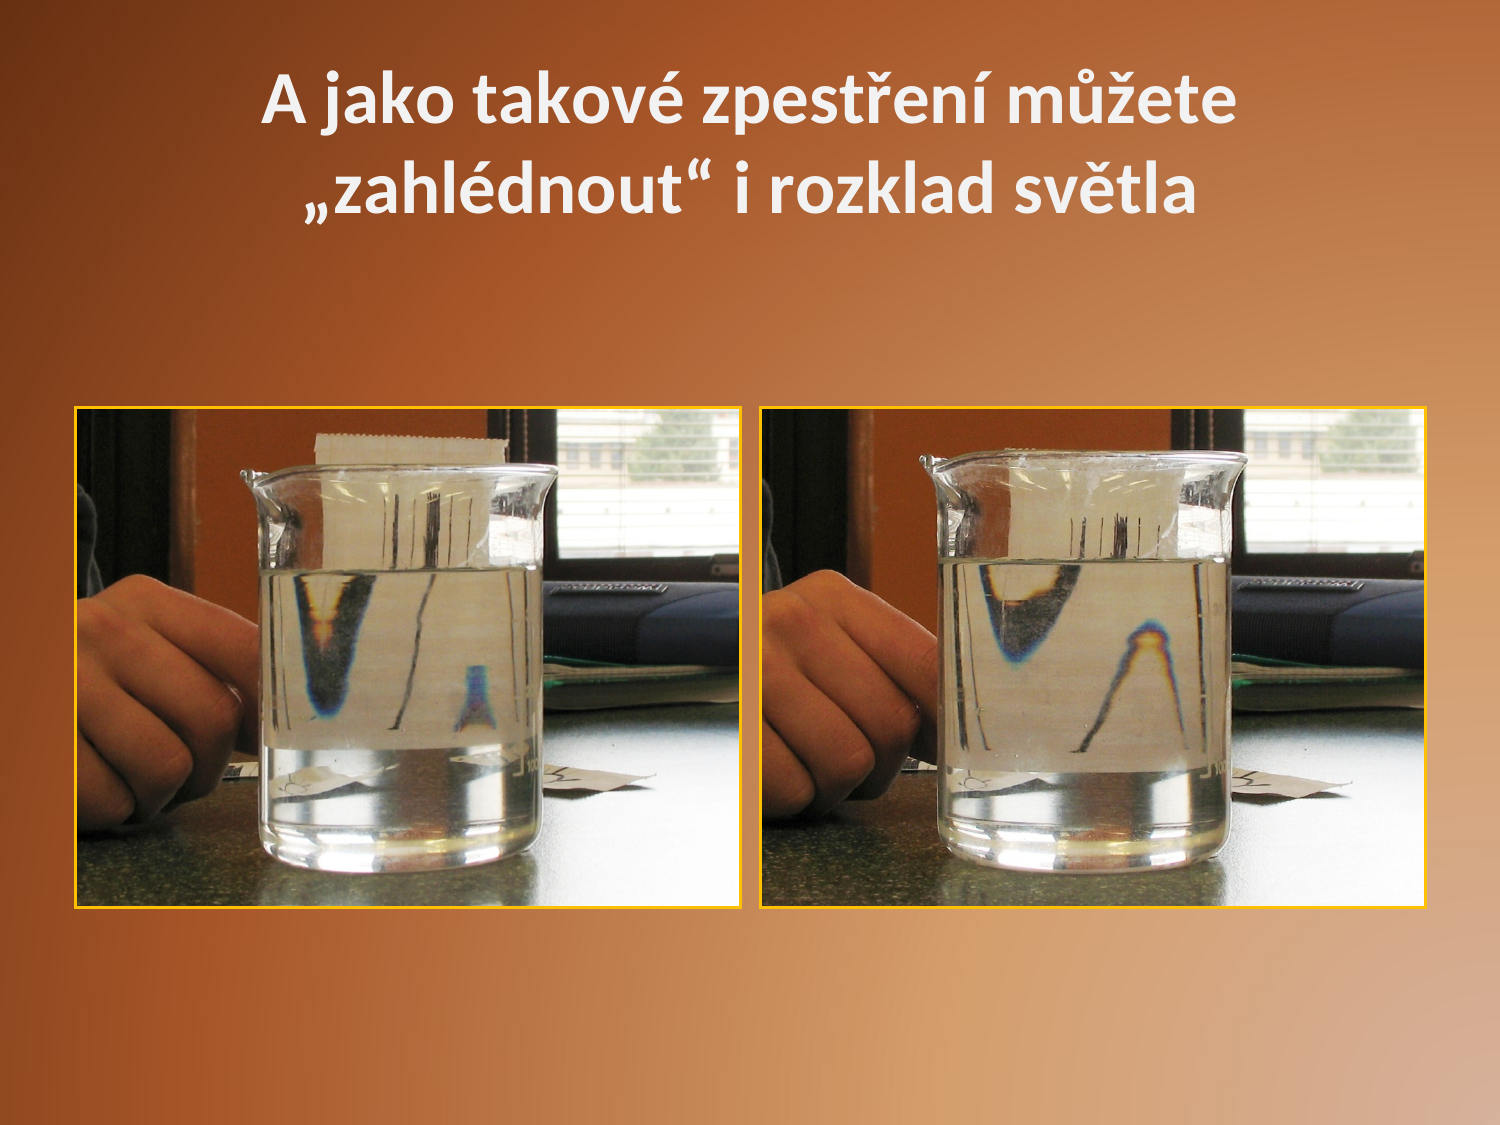

# A jako takové zpestření můžete „zahlédnout“ i rozklad světla